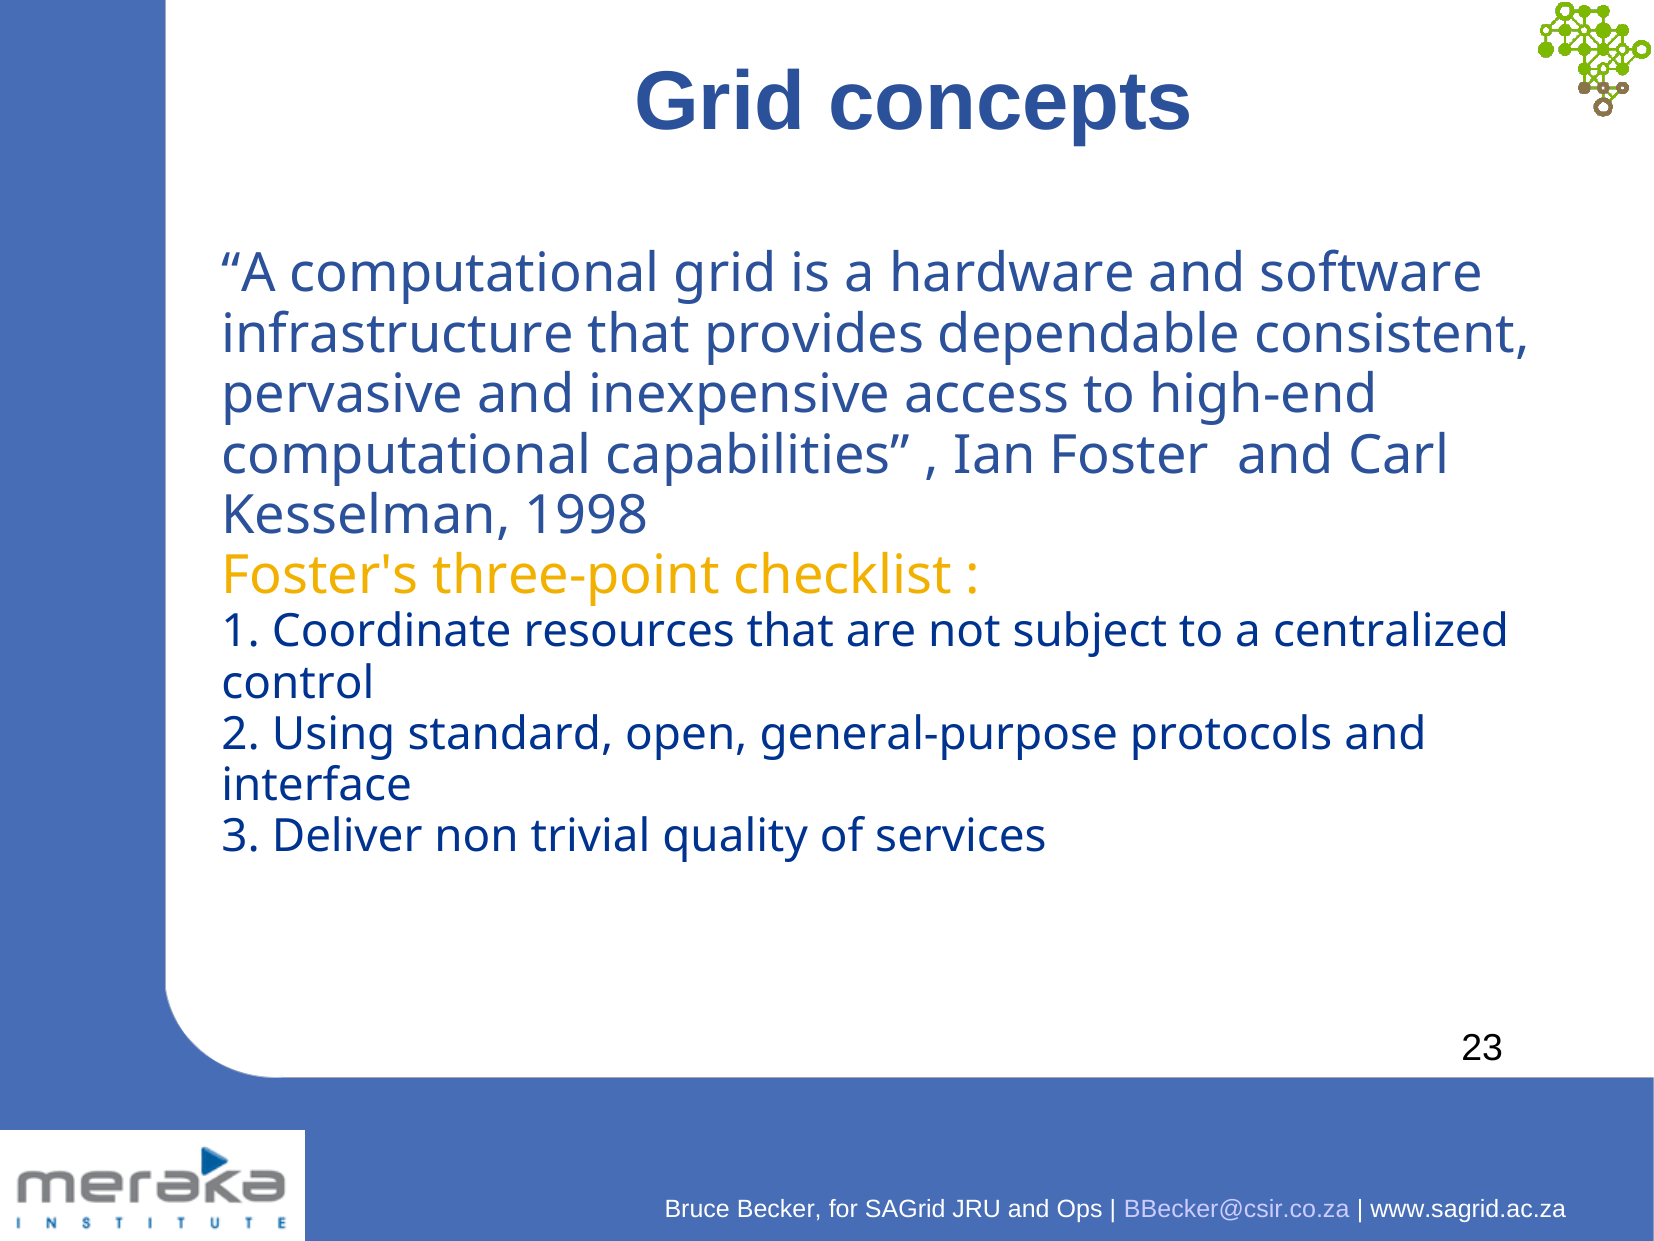

# Grid concepts
“A computational grid is a hardware and software infrastructure that provides dependable consistent, pervasive and inexpensive access to high-end computational capabilities” , Ian Foster and Carl Kesselman, 1998
Foster's three-point checklist :
1. Coordinate resources that are not subject to a centralized control
2. Using standard, open, general-purpose protocols and interface
3. Deliver non trivial quality of services
23